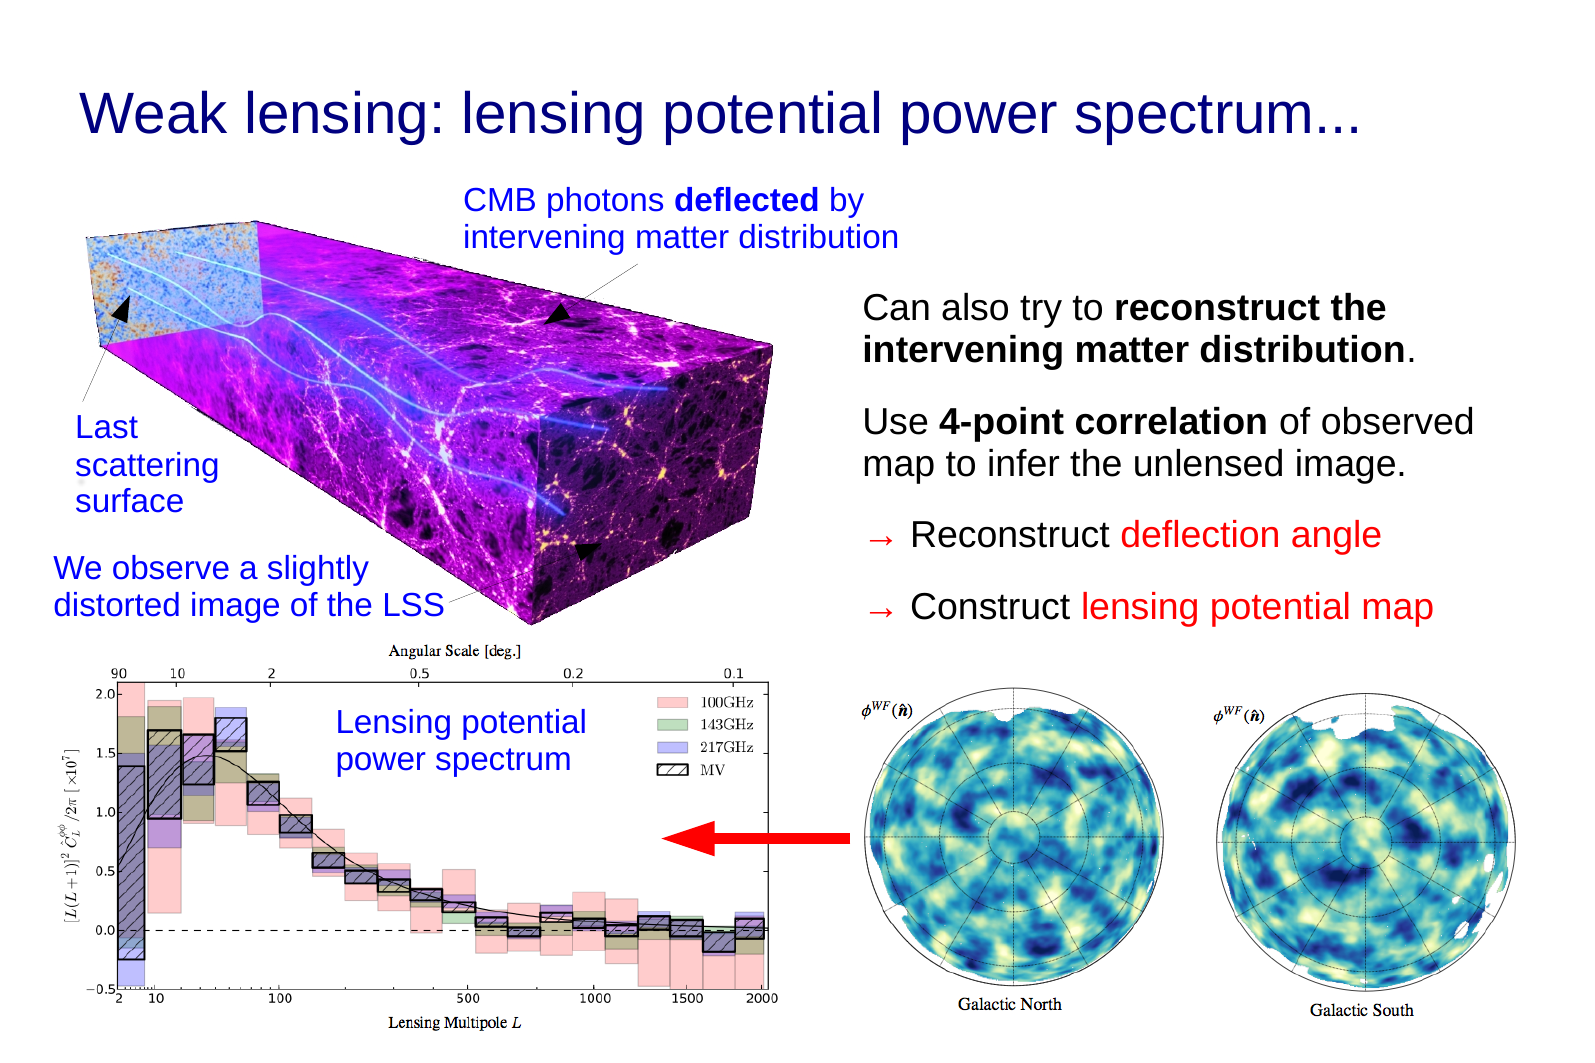

# Weak lensing: lensing potential power spectrum...
CMB photons deflected by
intervening matter distribution
Can also try to reconstruct the intervening matter distribution.
Use 4-point correlation of observed map to infer the unlensed image.
→ Reconstruct deflection angle
→ Construct lensing potential map
Last
scattering
surface
We observe a slightly
distorted image of the LSS
Lensing potential
power spectrum